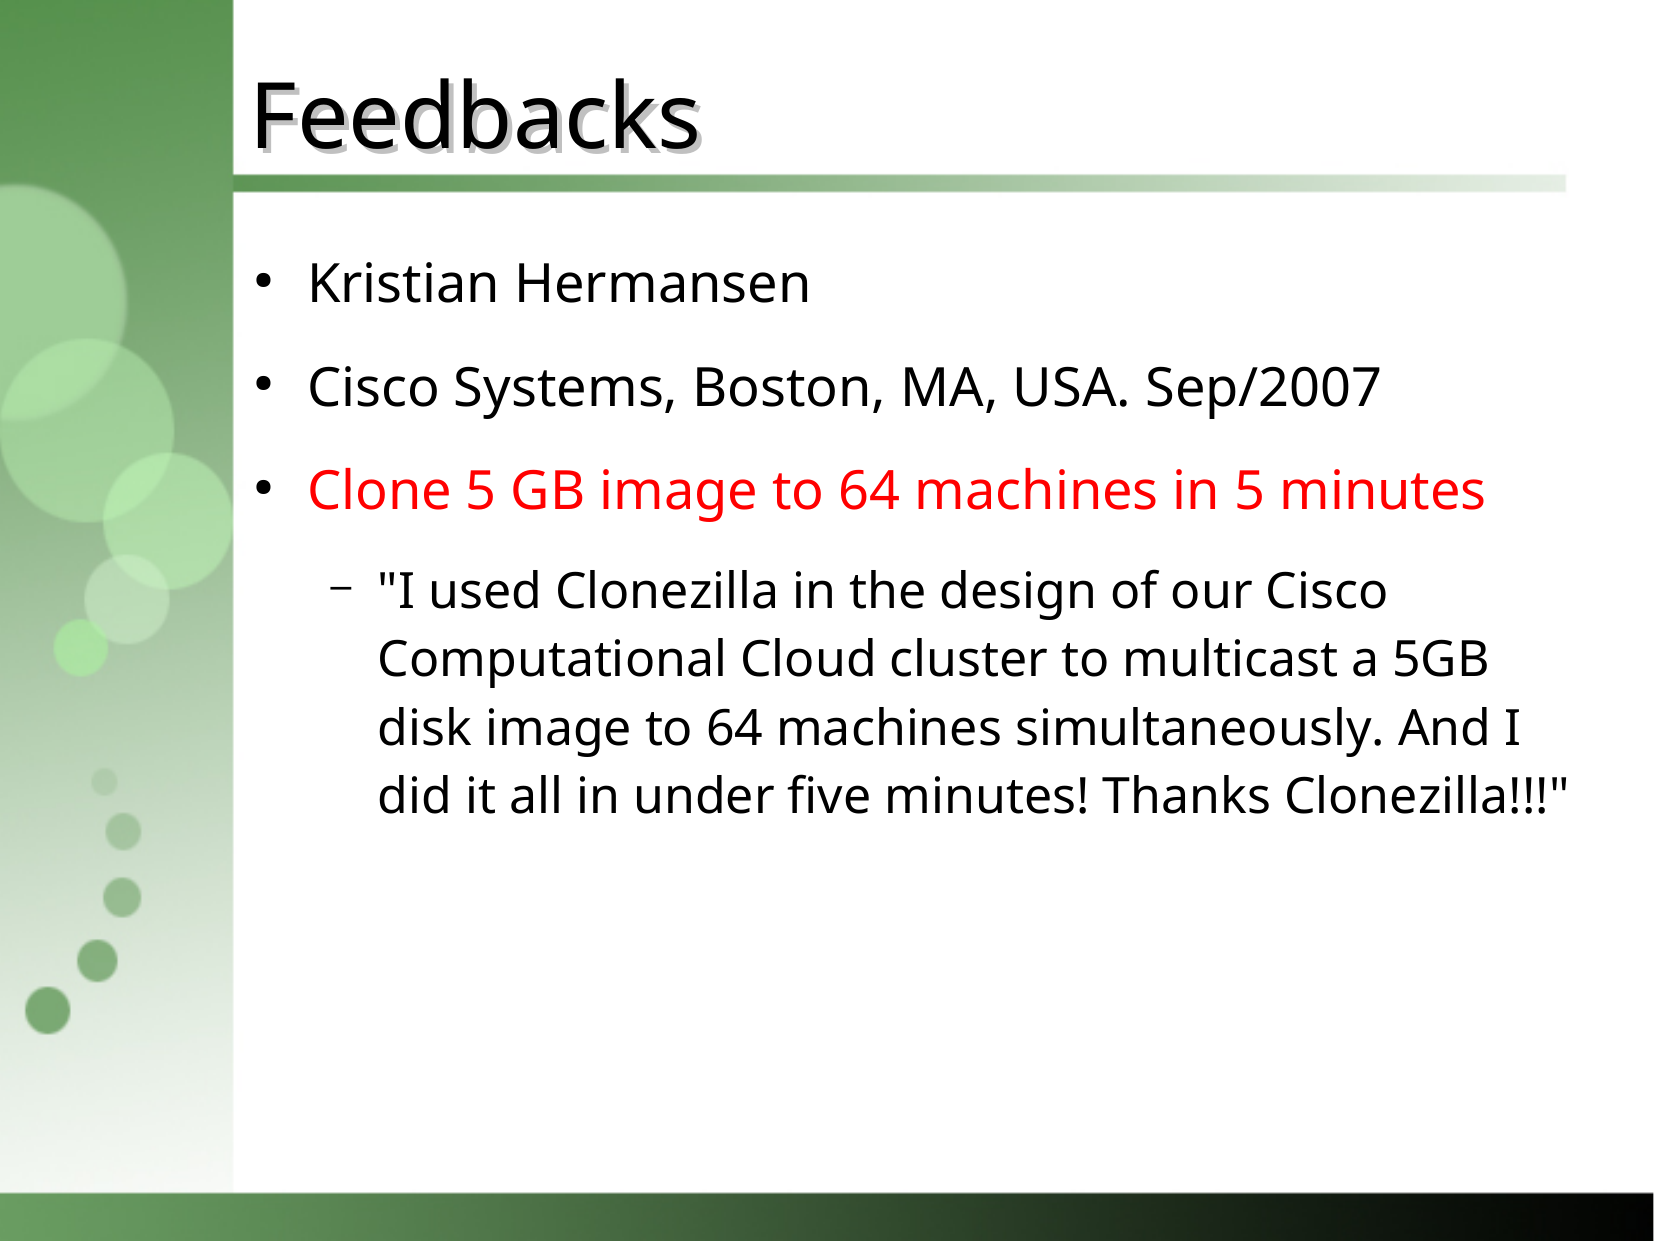

# Feedbacks
Kristian Hermansen
Cisco Systems, Boston, MA, USA. Sep/2007
Clone 5 GB image to 64 machines in 5 minutes
"I used Clonezilla in the design of our Cisco Computational Cloud cluster to multicast a 5GB disk image to 64 machines simultaneously. And I did it all in under five minutes! Thanks Clonezilla!!!"